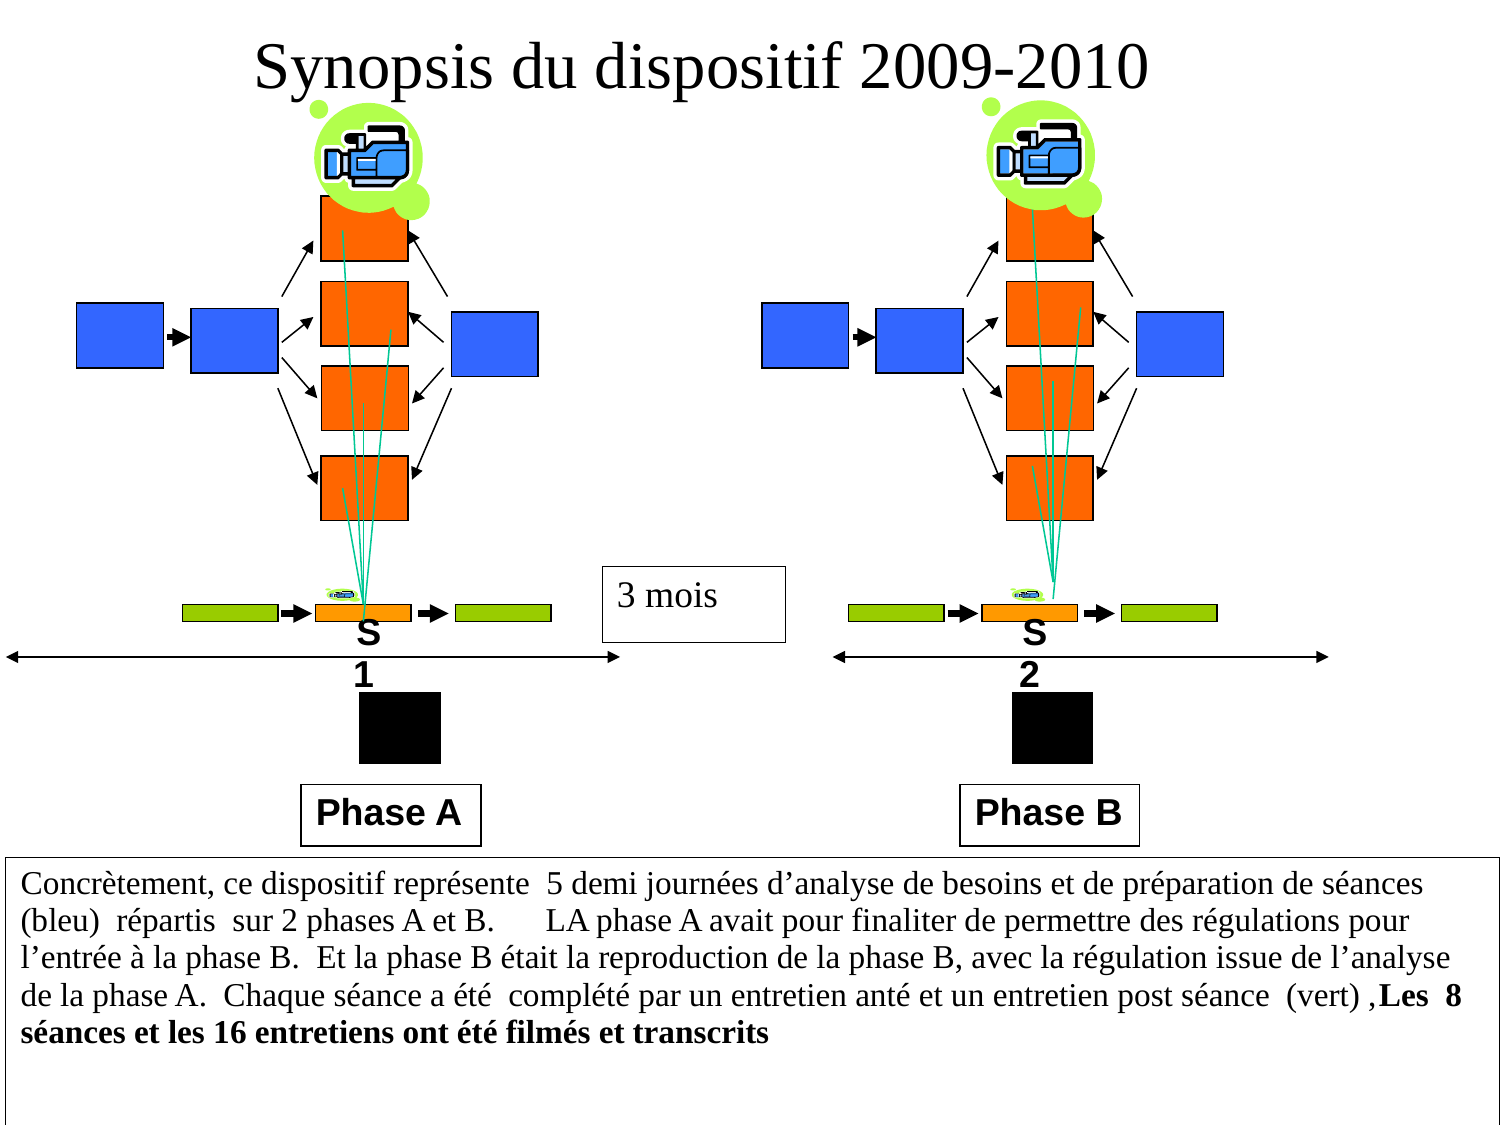

# Synopsis du dispositif 2009-2010
 S 1
 S 2
3 mois
Phase A
Phase B
Concrètement, ce dispositif représente 5 demi journées d’analyse de besoins et de préparation de séances (bleu) répartis sur 2 phases A et B. 	 LA phase A avait pour finaliter de permettre des régulations pour l’entrée à la phase B. Et la phase B était la reproduction de la phase B, avec la régulation issue de l’analyse de la phase A. Chaque séance a été complété par un entretien anté et un entretien post séance (vert) ,Les 8 séances et les 16 entretiens ont été filmés et transcrits